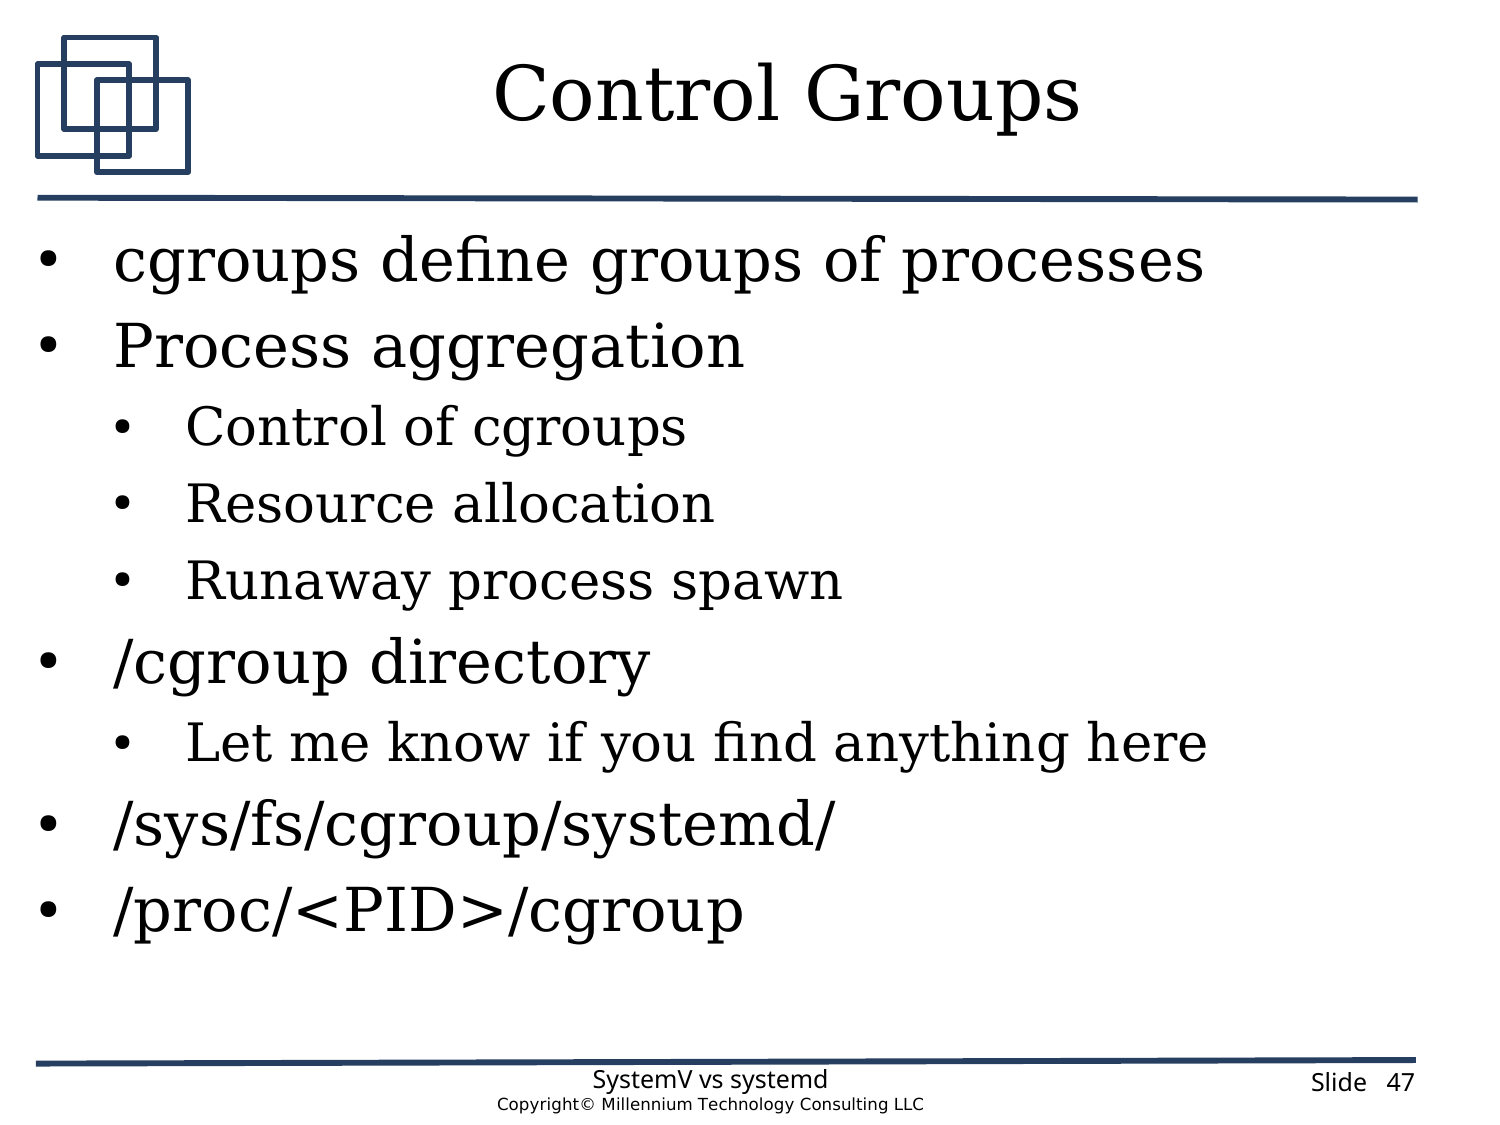

# Control Groups
cgroups define groups of processes
Process aggregation
Control of cgroups
Resource allocation
Runaway process spawn
/cgroup directory
Let me know if you find anything here
/sys/fs/cgroup/systemd/
/proc/<PID>/cgroup